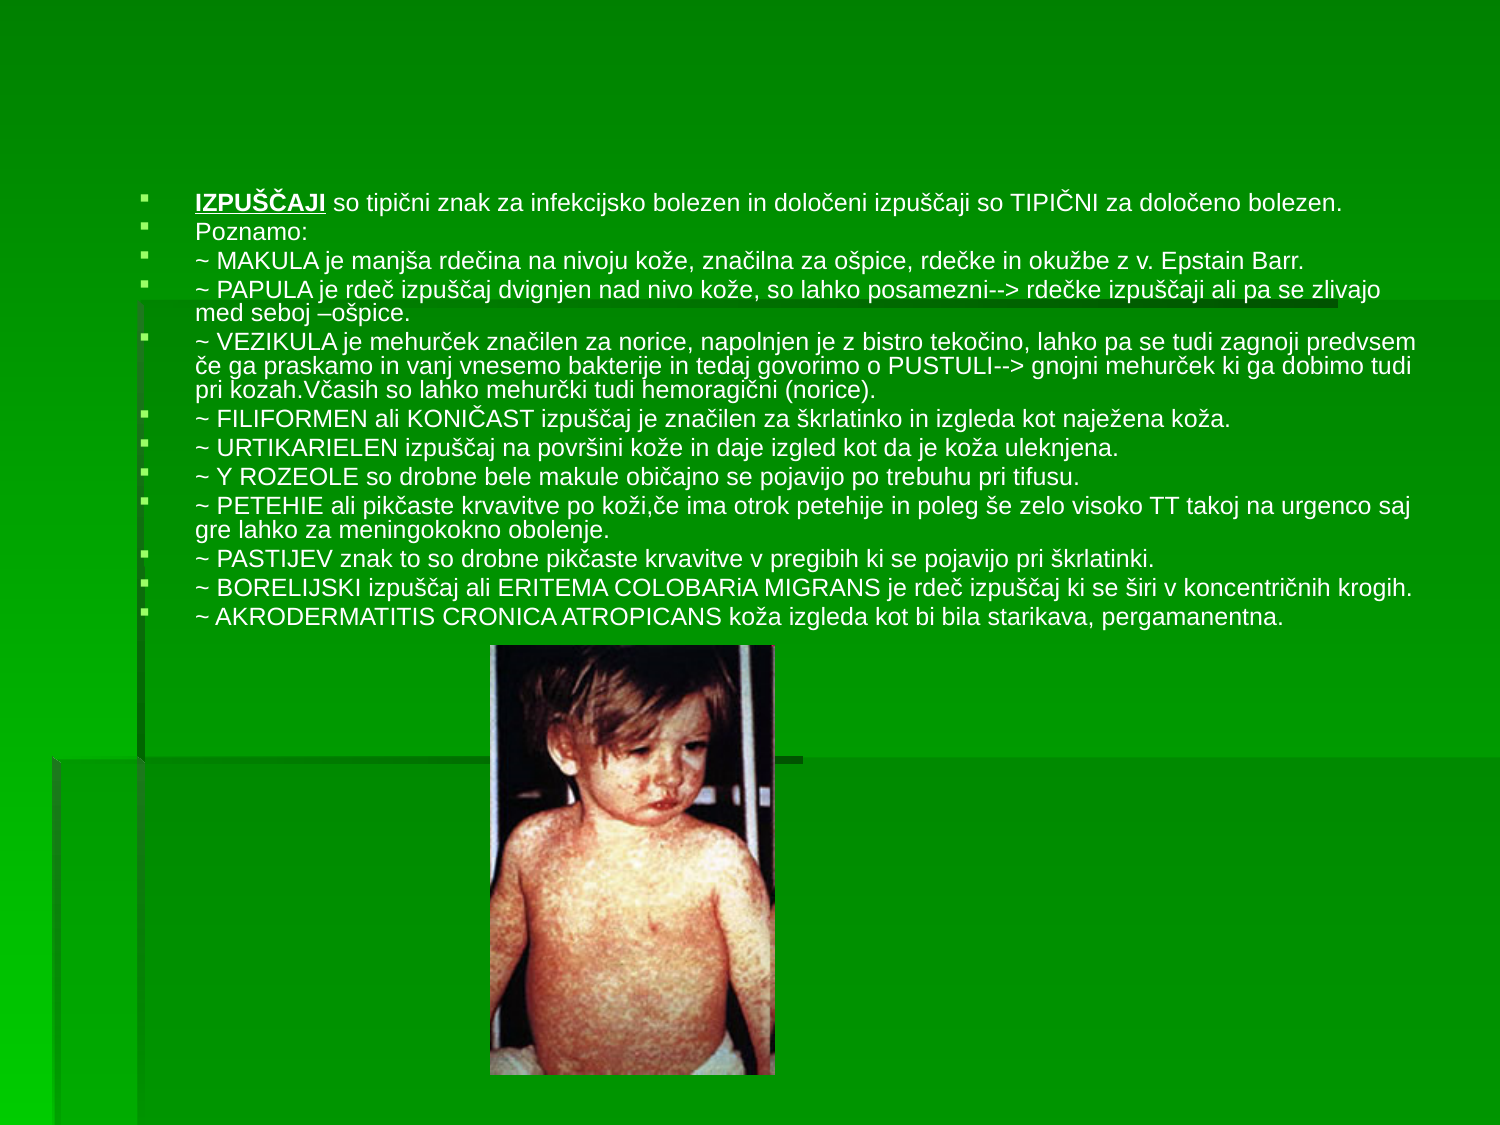

#
IZPUŠČAJI so tipični znak za infekcijsko bolezen in določeni izpuščaji so TIPIČNI za določeno bolezen.
Poznamo:
~ MAKULA je manjša rdečina na nivoju kože, značilna za ošpice, rdečke in okužbe z v. Epstain Barr.
~ PAPULA je rdeč izpuščaj dvignjen nad nivo kože, so lahko posamezni--> rdečke izpuščaji ali pa se zlivajo med seboj –ošpice.
~ VEZIKULA je mehurček značilen za norice, napolnjen je z bistro tekočino, lahko pa se tudi zagnoji predvsem če ga praskamo in vanj vnesemo bakterije in tedaj govorimo o PUSTULI--> gnojni mehurček ki ga dobimo tudi pri kozah.Včasih so lahko mehurčki tudi hemoragični (norice).
~ FILIFORMEN ali KONIČAST izpuščaj je značilen za škrlatinko in izgleda kot naježena koža.
~ URTIKARIELEN izpuščaj na površini kože in daje izgled kot da je koža uleknjena.
~ Y ROZEOLE so drobne bele makule običajno se pojavijo po trebuhu pri tifusu.
~ PETEHIE ali pikčaste krvavitve po koži,če ima otrok petehije in poleg še zelo visoko TT takoj na urgenco saj gre lahko za meningokokno obolenje.
~ PASTIJEV znak to so drobne pikčaste krvavitve v pregibih ki se pojavijo pri škrlatinki.
~ BORELIJSKI izpuščaj ali ERITEMA COLOBARiA MIGRANS je rdeč izpuščaj ki se širi v koncentričnih krogih.
~ AKRODERMATITIS CRONICA ATROPICANS koža izgleda kot bi bila starikava, pergamanentna.